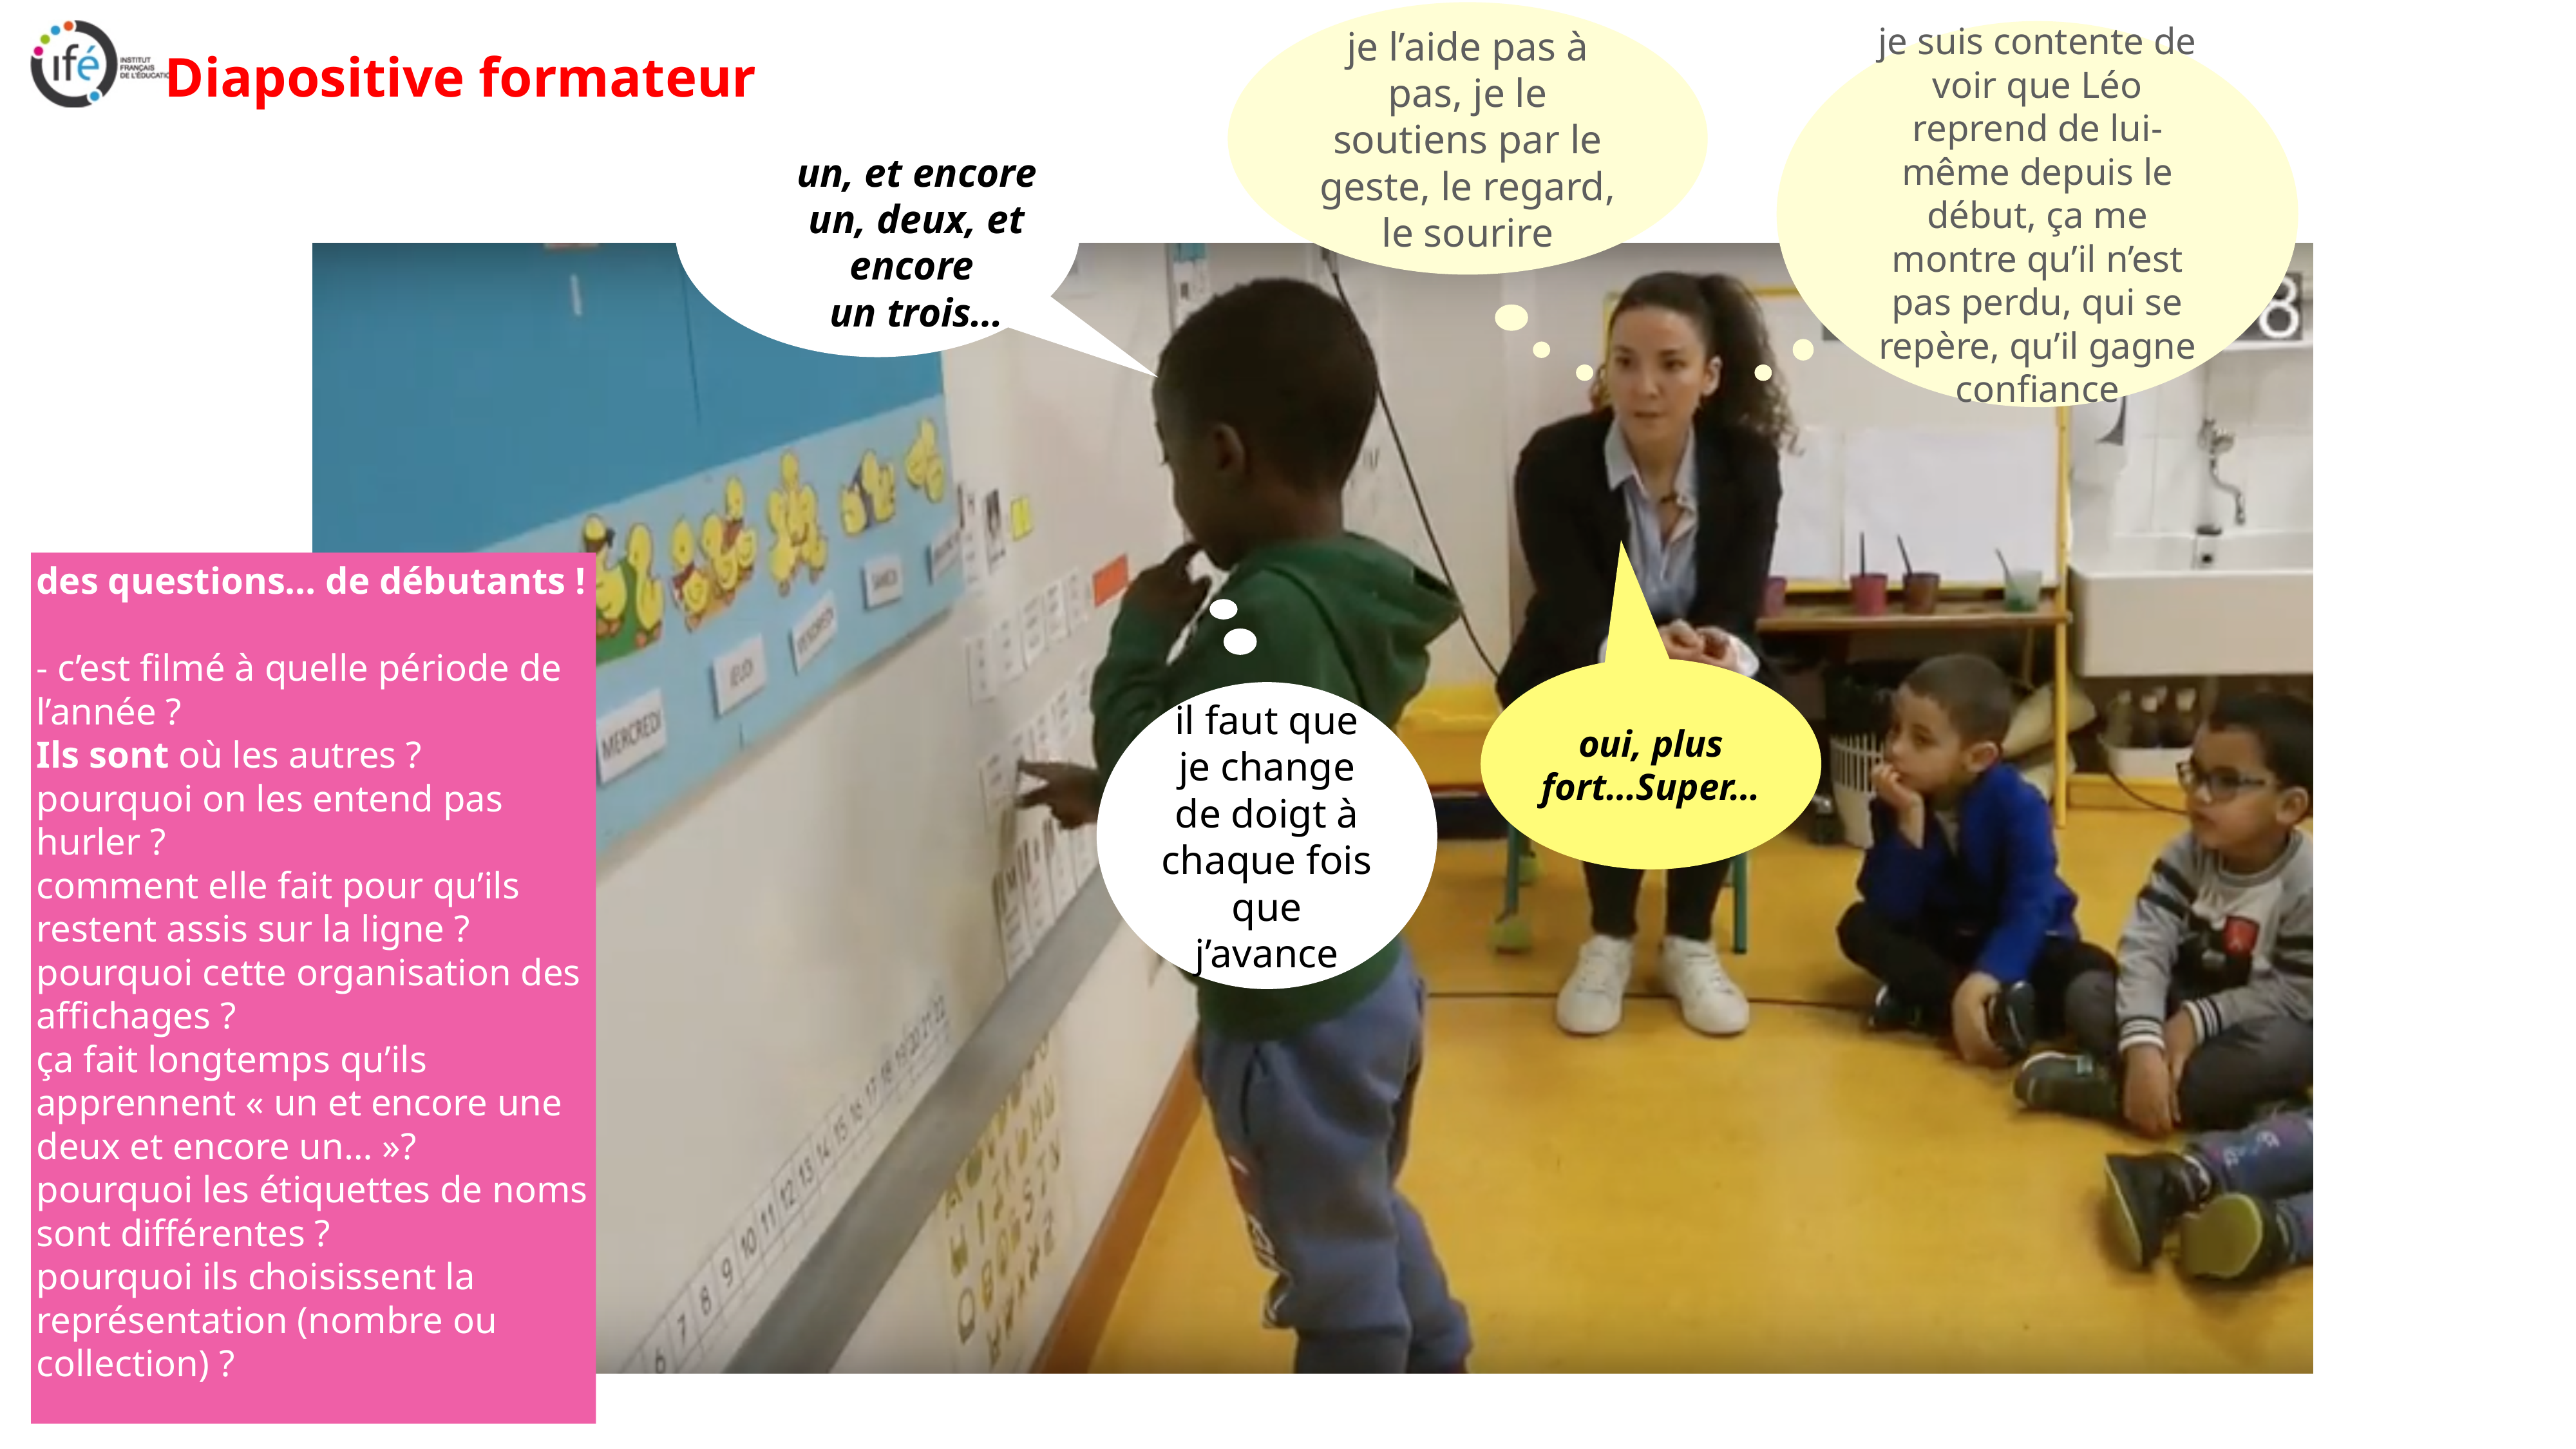

je l’aide pas à pas, je le soutiens par le geste, le regard, le sourire
je suis contente de voir que Léo reprend de lui-même depuis le début, ça me montre qu’il n’est pas perdu, qui se repère, qu’il gagne confiance
Diapositive formateur
un, et encore
 un, deux, et
encore
un trois…
des questions… de débutants !
- c’est filmé à quelle période de l’année ?
Ils sont où les autres ?
pourquoi on les entend pas hurler ?
comment elle fait pour qu’ils restent assis sur la ligne ?
pourquoi cette organisation des affichages ?
ça fait longtemps qu’ils apprennent « un et encore une deux et encore un… »?
pourquoi les étiquettes de noms sont différentes ?
pourquoi ils choisissent la représentation (nombre ou collection) ?
oui, plus fort…Super…
il faut que je change de doigt à chaque fois que j’avance